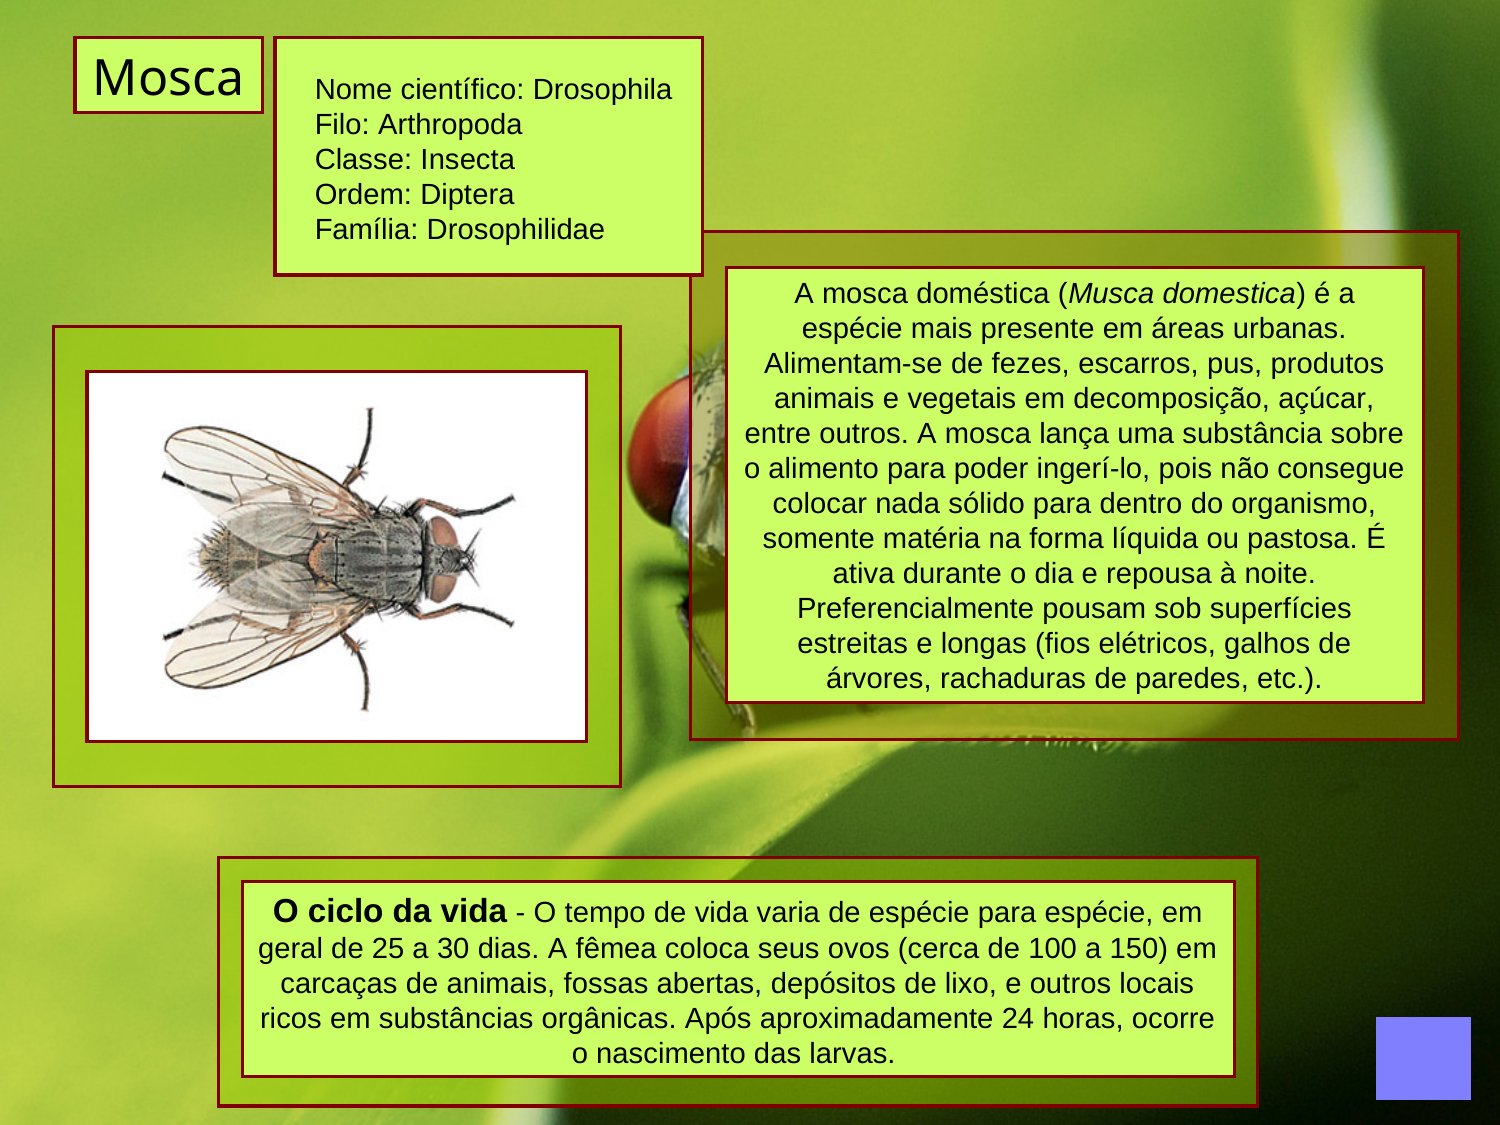

Mosca
Nome científico: Drosophila
Filo: Arthropoda
Classe: Insecta
Ordem: Diptera
Família: Drosophilidae
A mosca doméstica (Musca domestica) é a espécie mais presente em áreas urbanas.
Alimentam-se de fezes, escarros, pus, produtos animais e vegetais em decomposição, açúcar, entre outros. A mosca lança uma substância sobre o alimento para poder ingerí-lo, pois não consegue colocar nada sólido para dentro do organismo, somente matéria na forma líquida ou pastosa. É ativa durante o dia e repousa à noite. Preferencialmente pousam sob superfícies estreitas e longas (fios elétricos, galhos de árvores, rachaduras de paredes, etc.).
O ciclo da vida - O tempo de vida varia de espécie para espécie, em geral de 25 a 30 dias. A fêmea coloca seus ovos (cerca de 100 a 150) em carcaças de animais, fossas abertas, depósitos de lixo, e outros locais ricos em substâncias orgânicas. Após aproximadamente 24 horas, ocorre o nascimento das larvas.